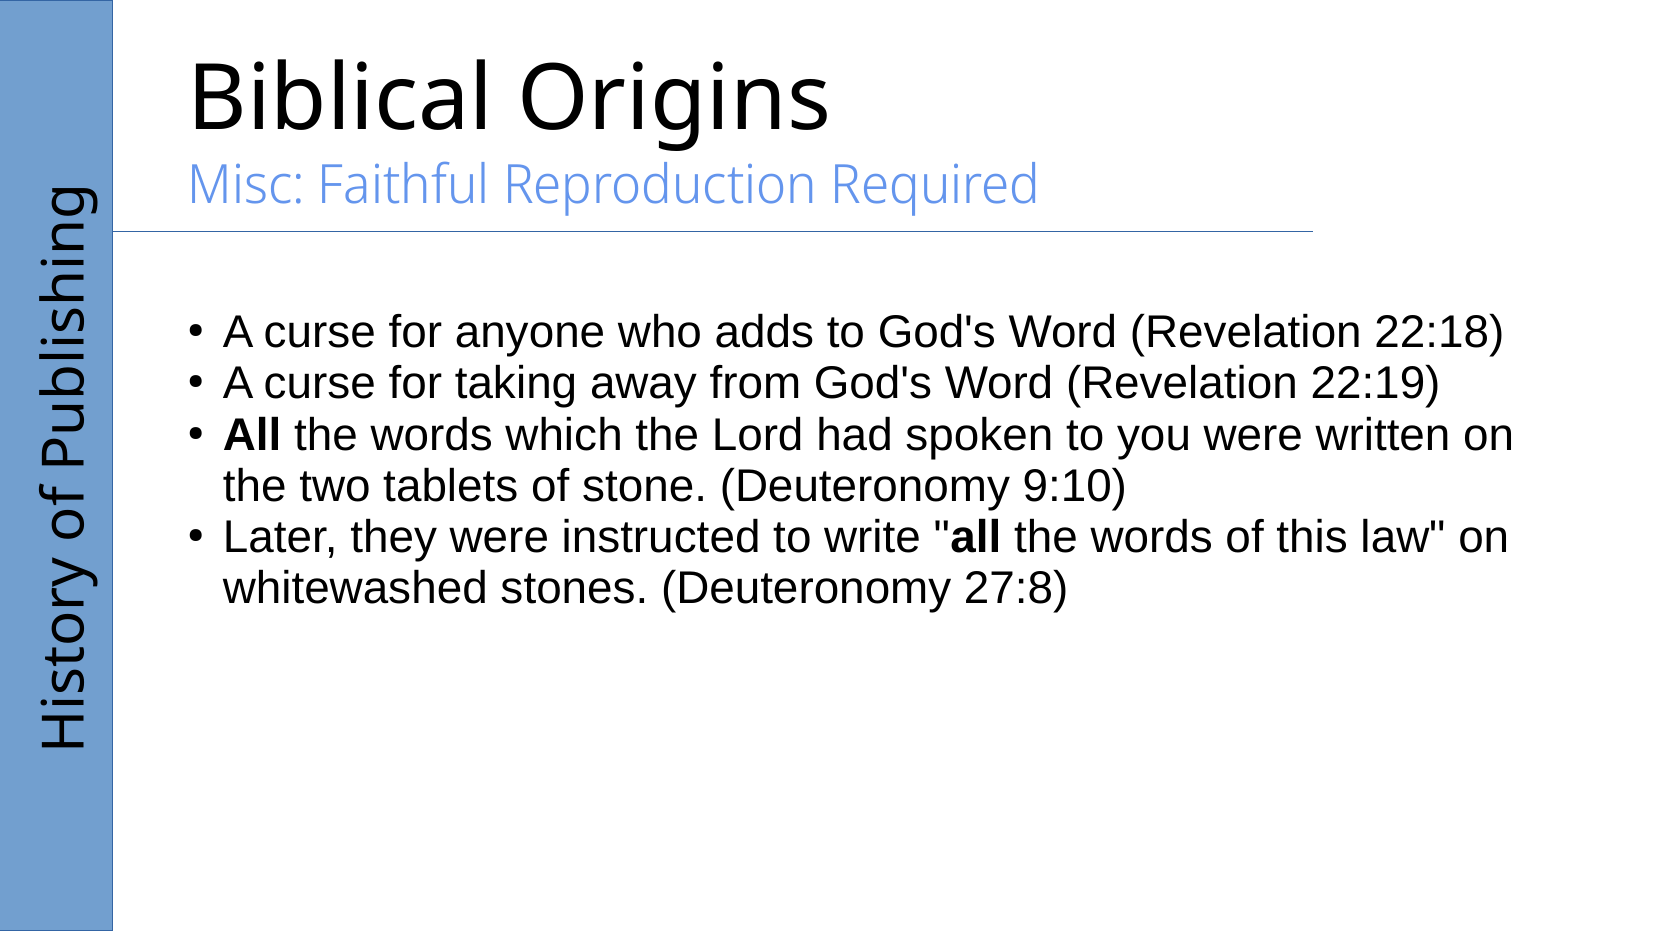

# Biblical Origins
Misc: Faithful Reproduction Required
A curse for anyone who adds to God's Word (Revelation 22:18)
A curse for taking away from God's Word (Revelation 22:19)
All the words which the Lord had spoken to you were written on the two tablets of stone. (Deuteronomy 9:10)
Later, they were instructed to write "all the words of this law" on whitewashed stones. (Deuteronomy 27:8)
History of Publishing